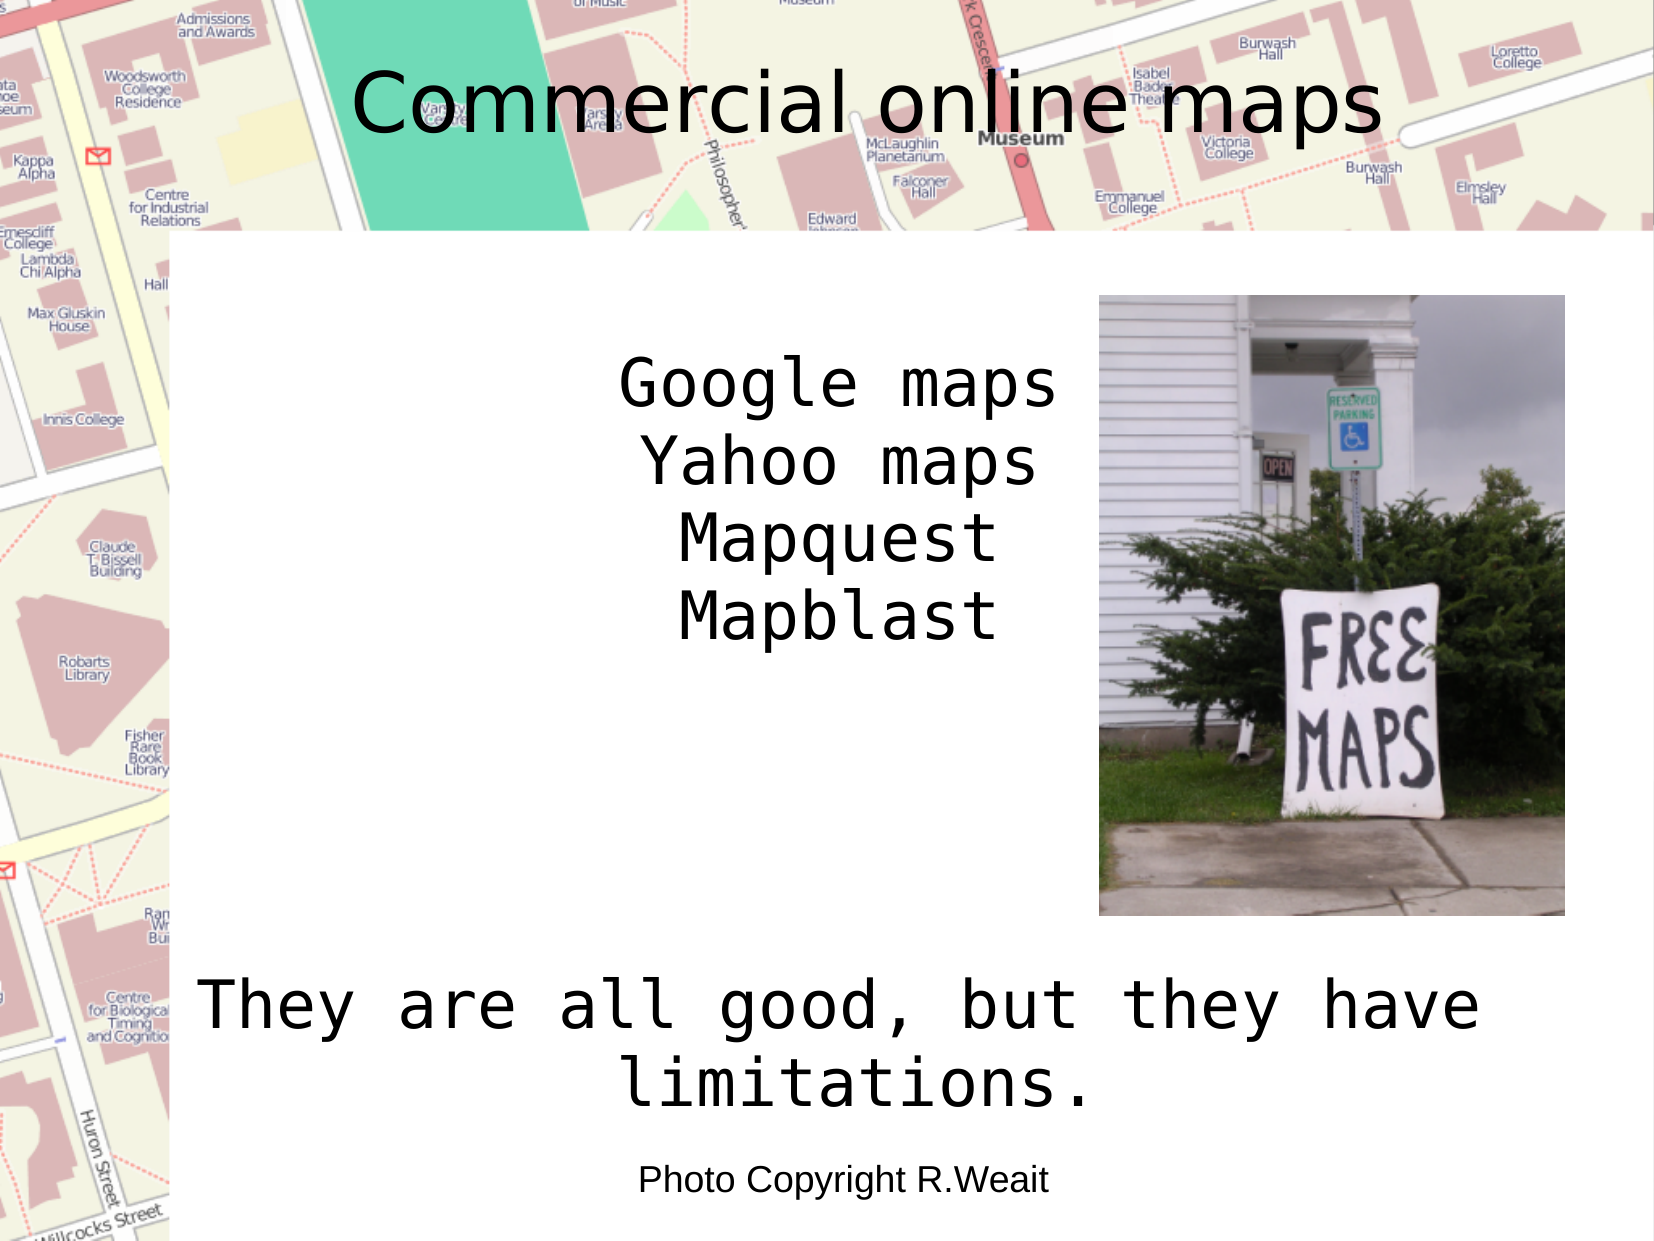

# Commercial online maps
Google maps
Yahoo maps
Mapquest
Mapblast
They are all good, but they have limitations.
Photo Copyright R.Weait